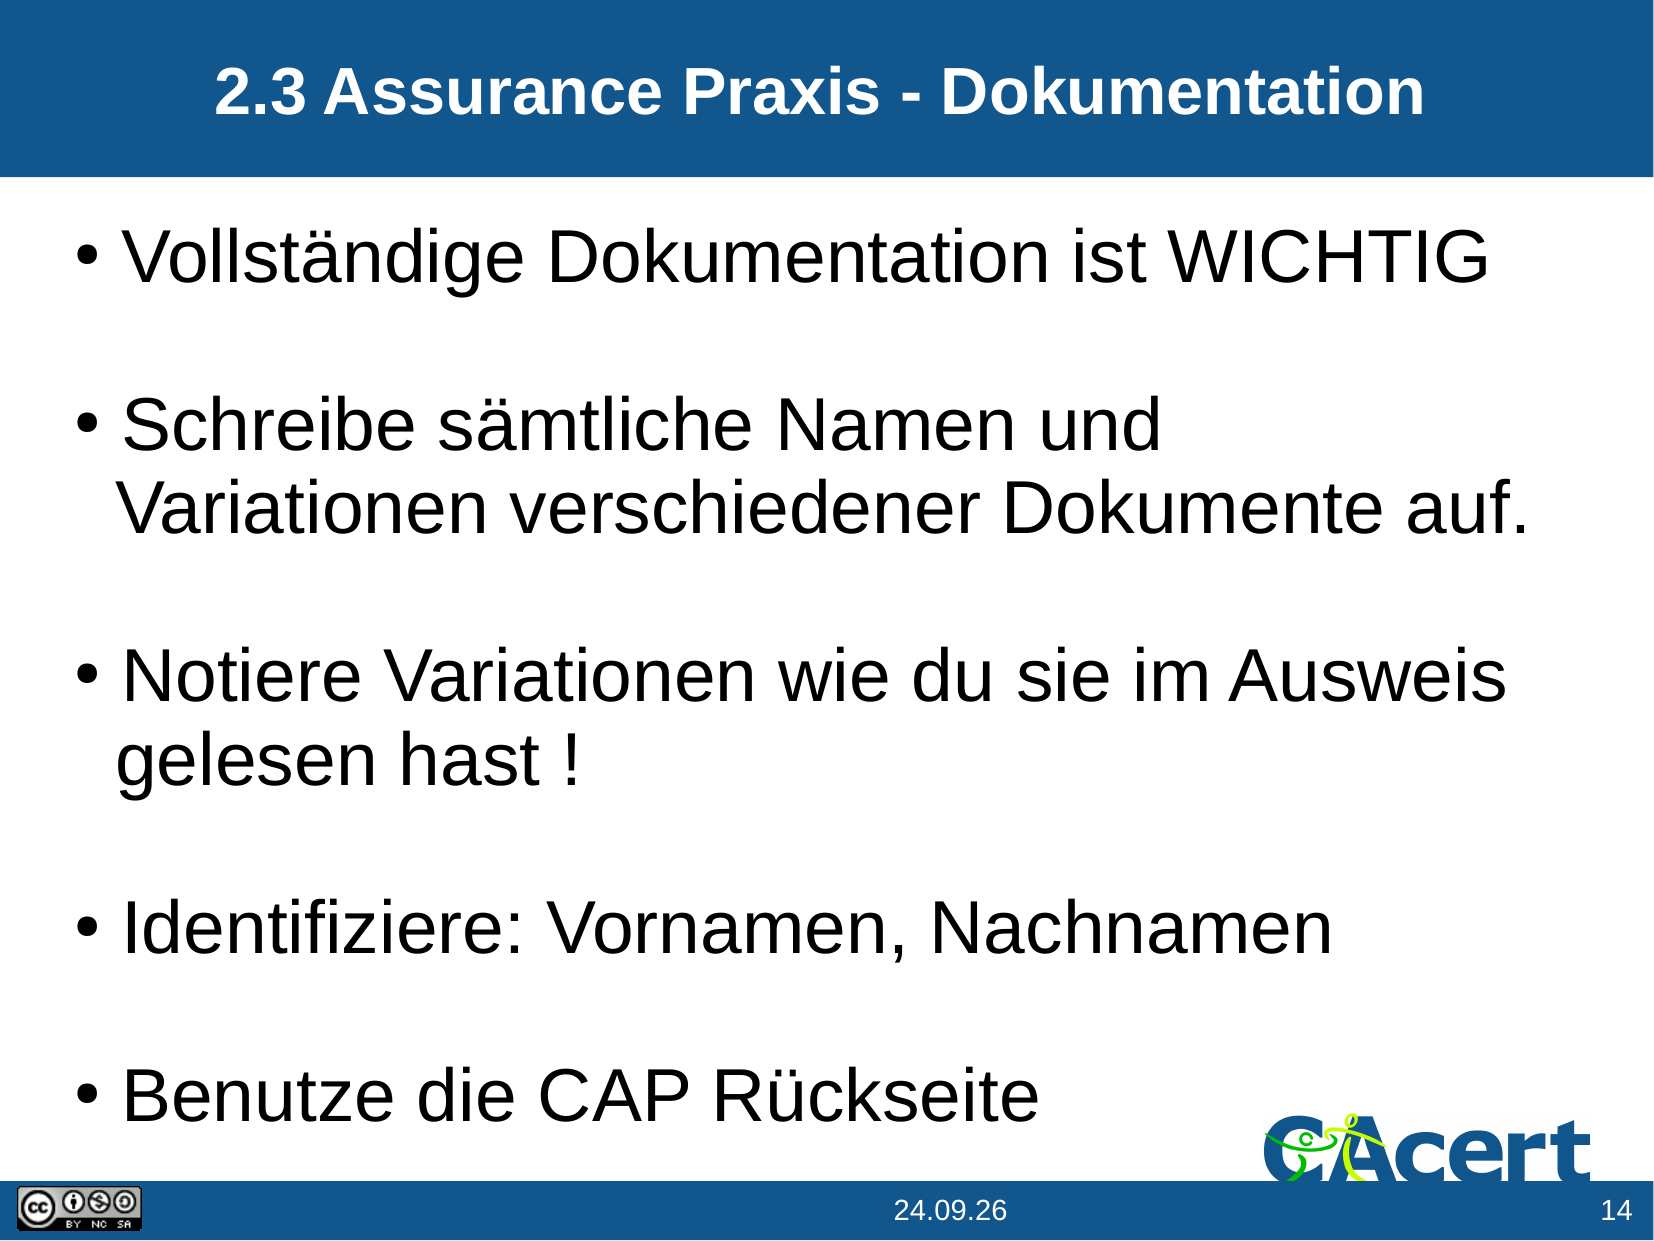

# 2.3 Assurance Praxis - Dokumentation
 Vollständige Dokumentation ist WICHTIG
 Schreibe sämtliche Namen und
 Variationen verschiedener Dokumente auf.
 Notiere Variationen wie du sie im Ausweis
 gelesen hast !
 Identifiziere: Vornamen, Nachnamen
 Benutze die CAP Rückseite